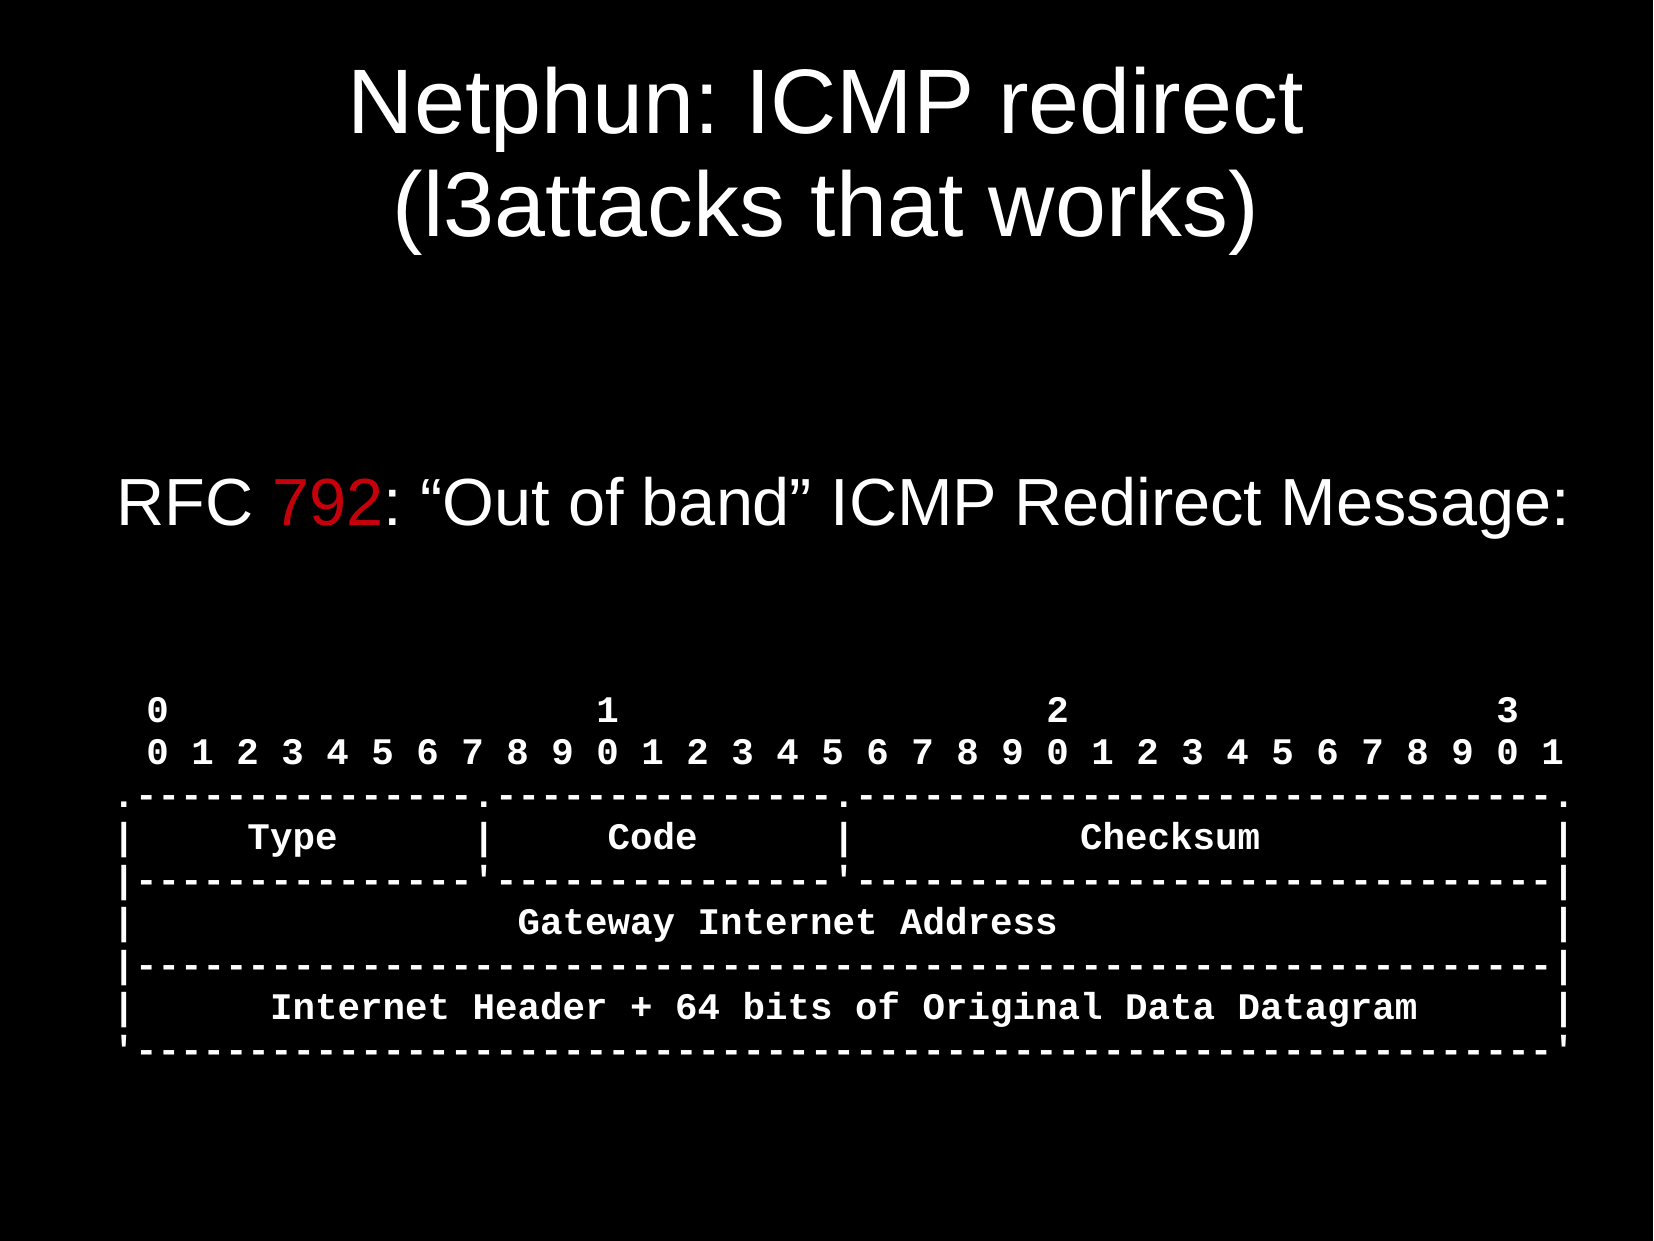

# Netphun: ICMP redirect (l3attacks that works)
RFC 792: “Out of band” ICMP Redirect Message:
 0 1 2 3
 0 1 2 3 4 5 6 7 8 9 0 1 2 3 4 5 6 7 8 9 0 1 2 3 4 5 6 7 8 9 0 1
.---------------.---------------.-------------------------------.
| Type | Code | Checksum |
|---------------'---------------'-------------------------------|
| Gateway Internet Address |
|---------------------------------------------------------------|
| Internet Header + 64 bits of Original Data Datagram |
'---------------------------------------------------------------'